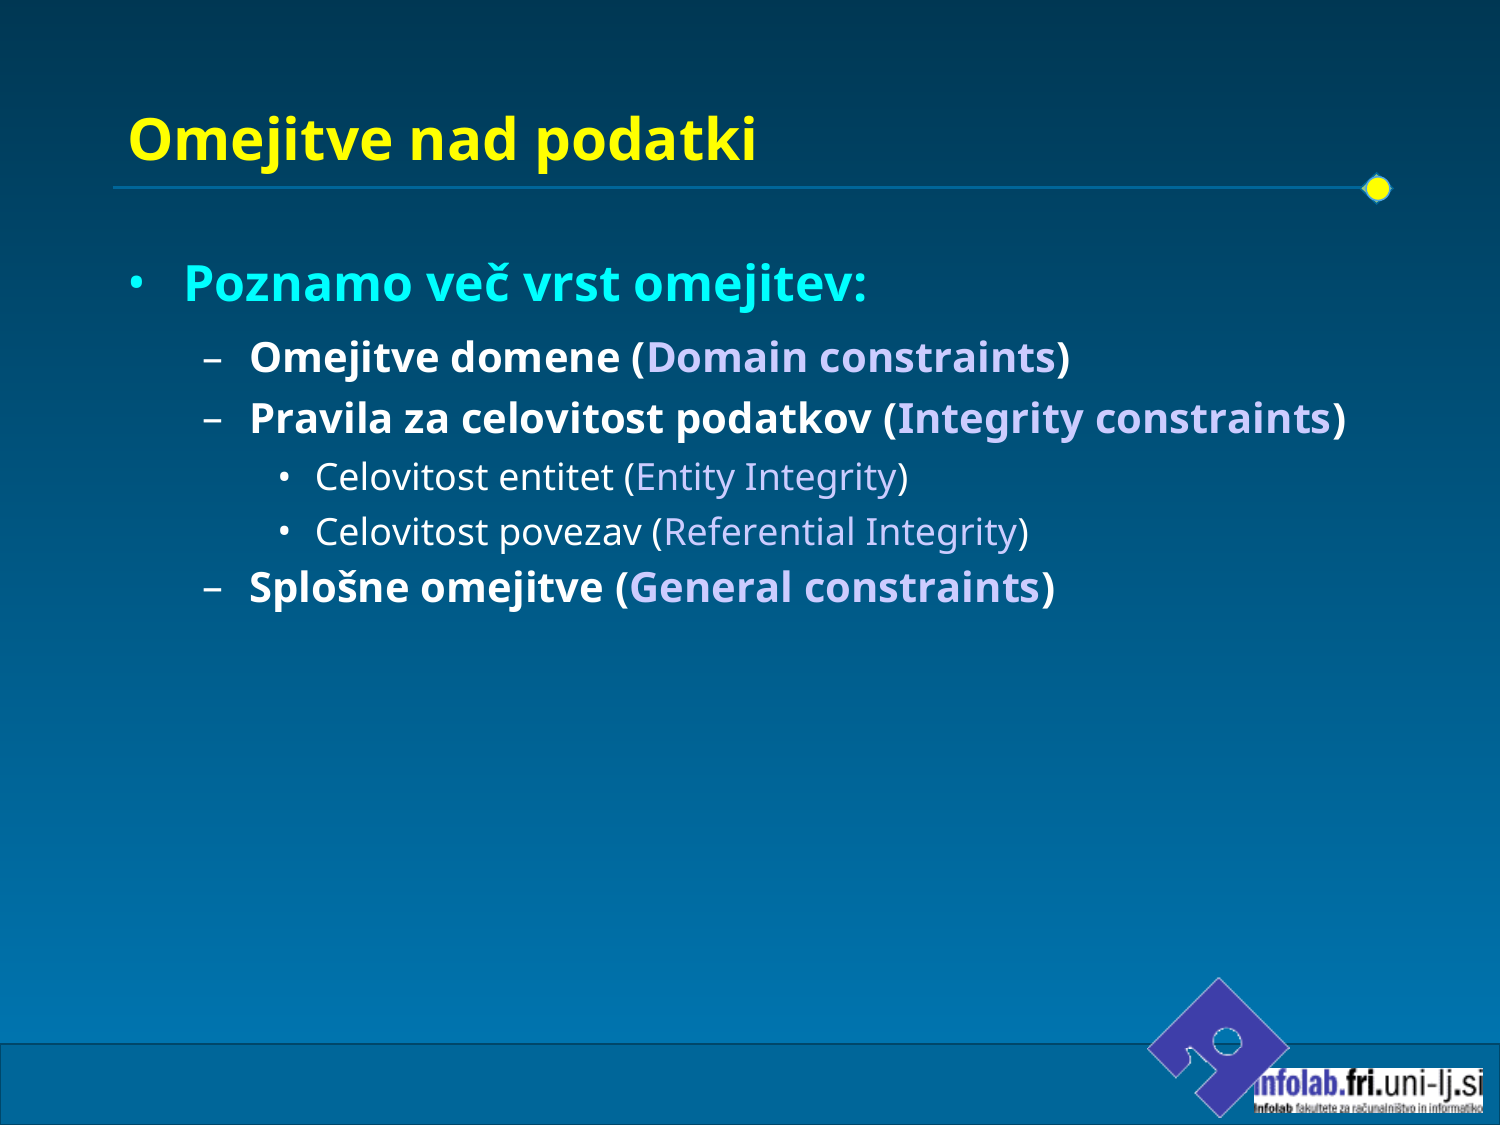

# Omejitve nad podatki
Poznamo več vrst omejitev:
Omejitve domene (Domain constraints)
Pravila za celovitost podatkov (Integrity constraints)
Celovitost entitet (Entity Integrity)
Celovitost povezav (Referential Integrity)
Splošne omejitve (General constraints)